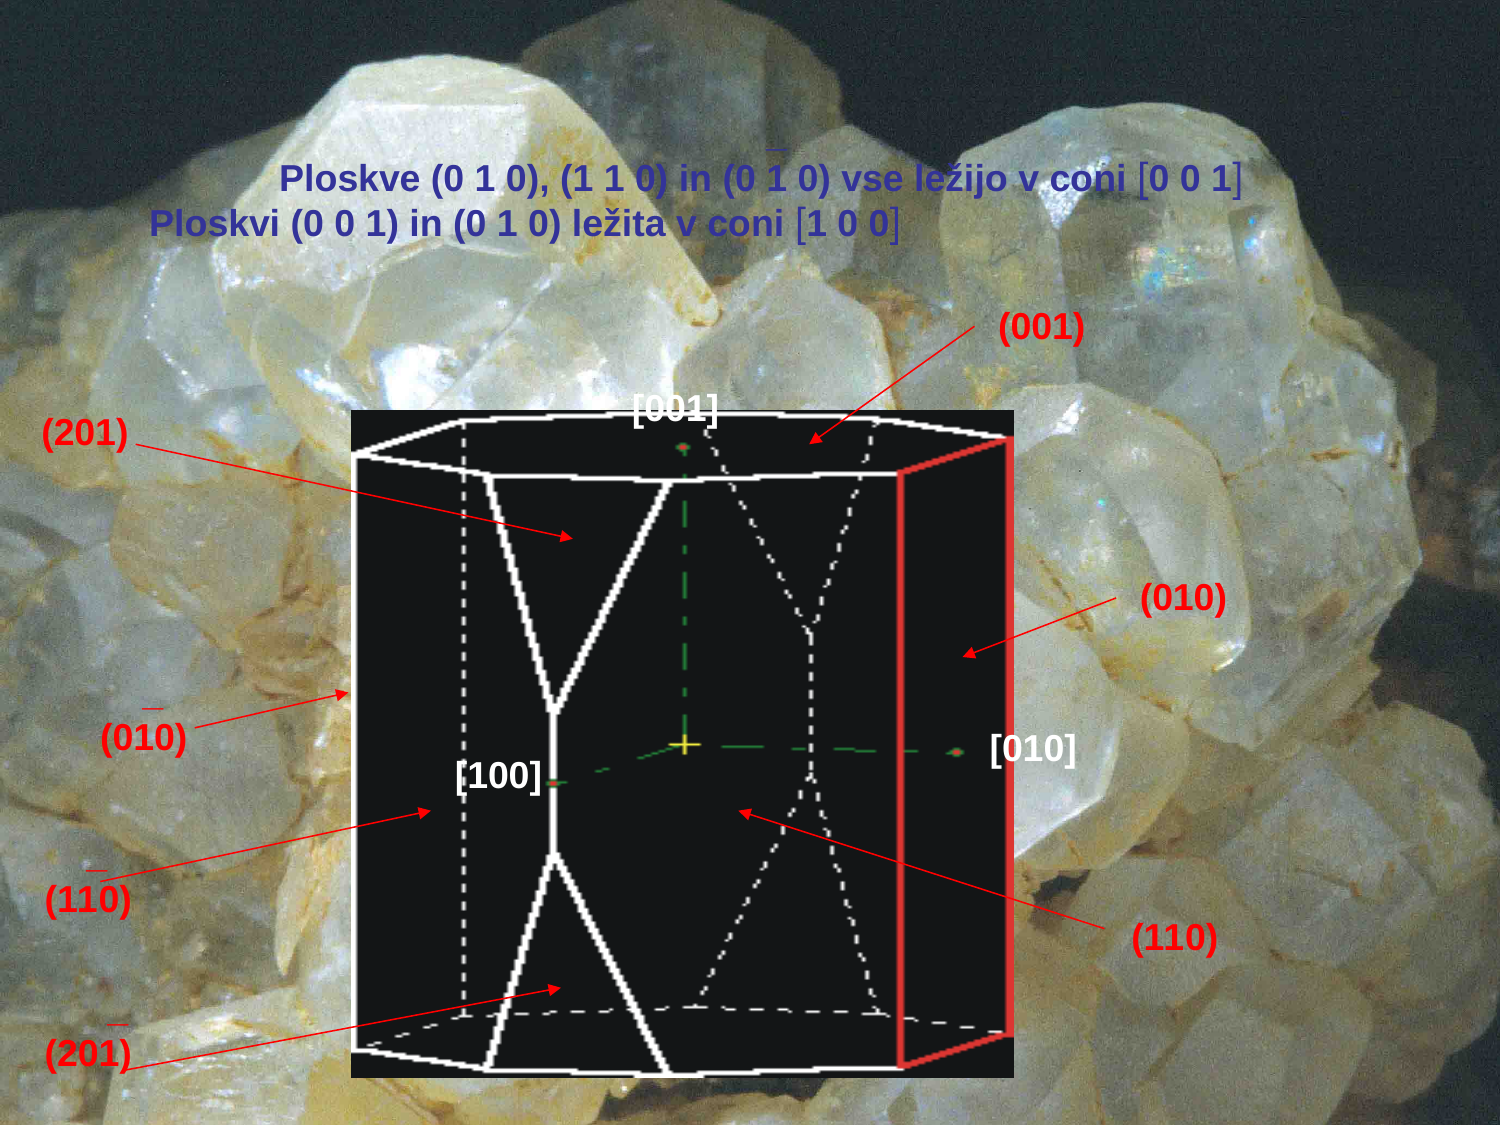

_
Ploskve (0 1 0), (1 1 0) in (0 1 0) vse ležijo v coni 0 0 1
Ploskvi (0 0 1) in (0 1 0) ležita v coni 1 0 0
(001)
[001]
(201)
(010)
 _
(010)
[010]
[100]
 _
(110)
(110)
 _
(201)